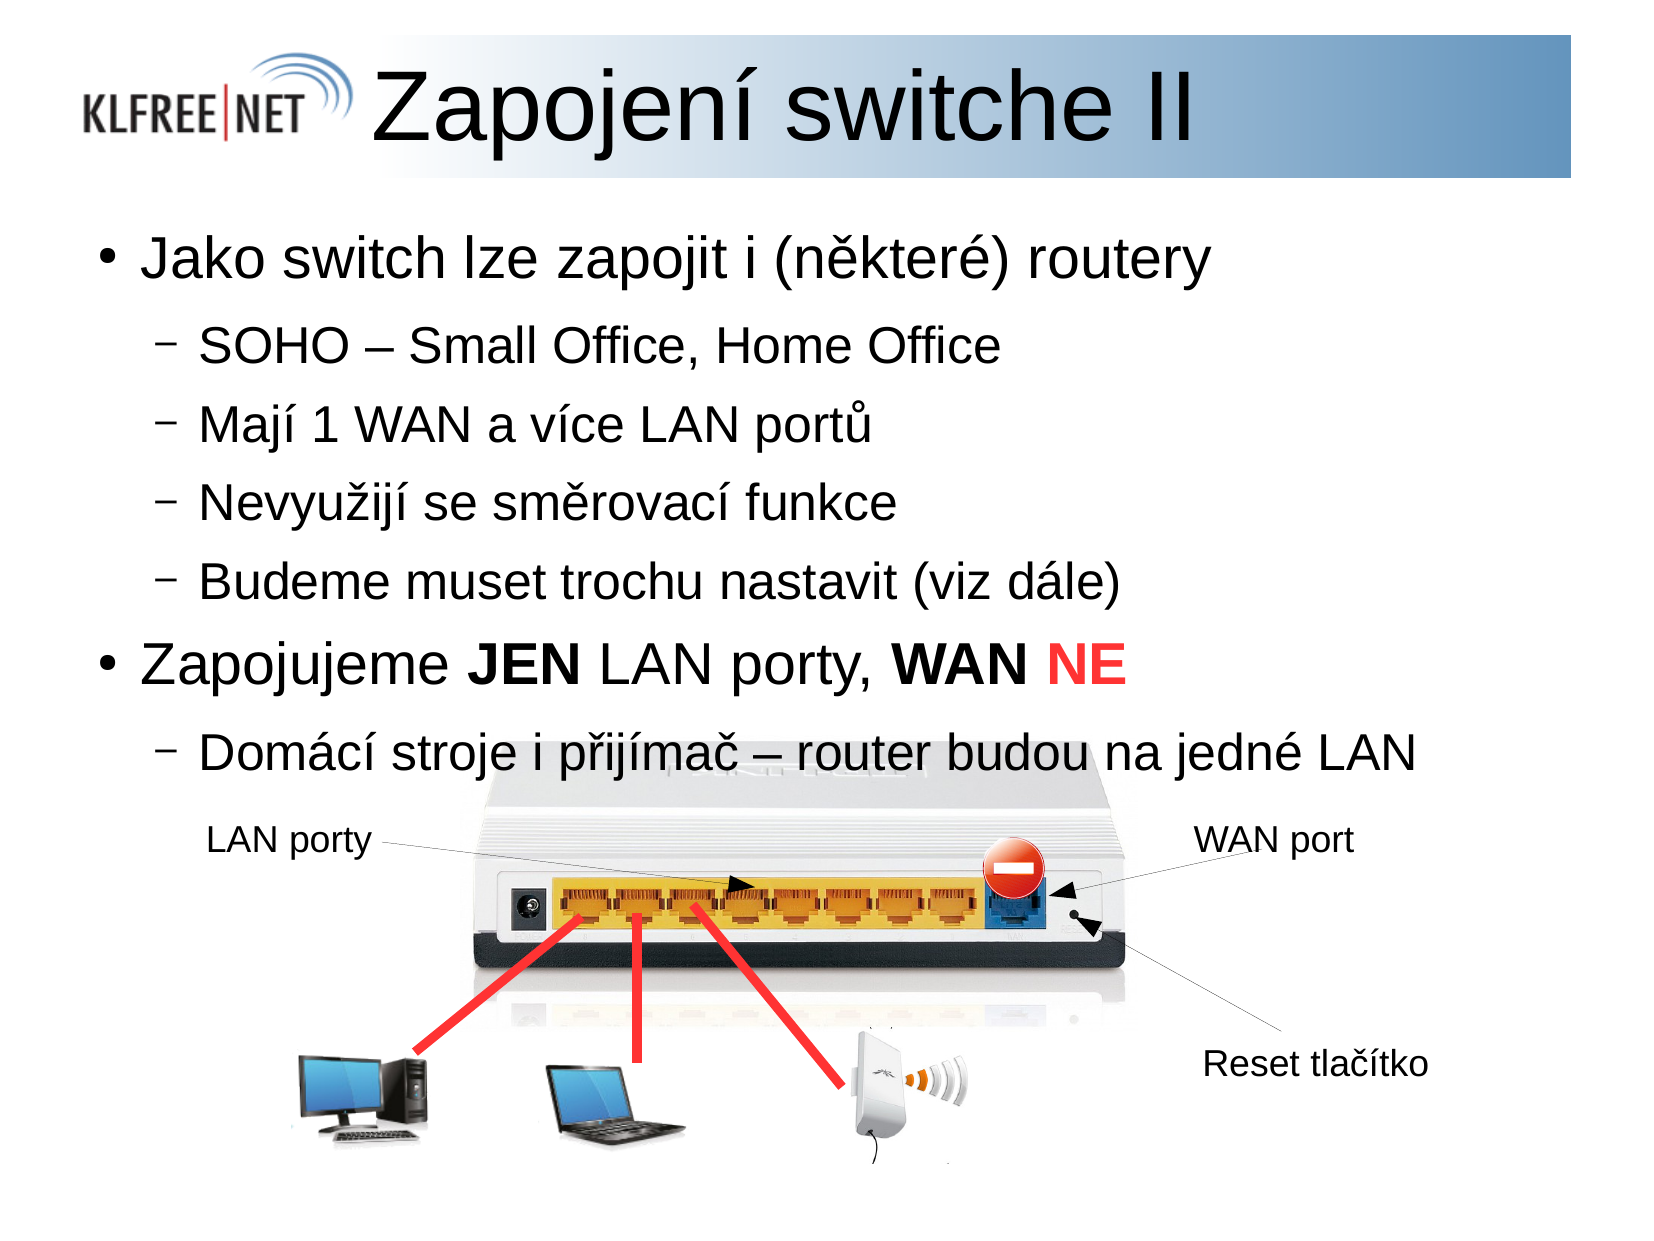

# Zapojení switche II
Jako switch lze zapojit i (některé) routery
SOHO – Small Office, Home Office
Mají 1 WAN a více LAN portů
Nevyužijí se směrovací funkce
Budeme muset trochu nastavit (viz dále)
Zapojujeme JEN LAN porty, WAN NE
Domácí stroje i přijímač – router budou na jedné LAN
LAN porty
WAN port
Reset tlačítko